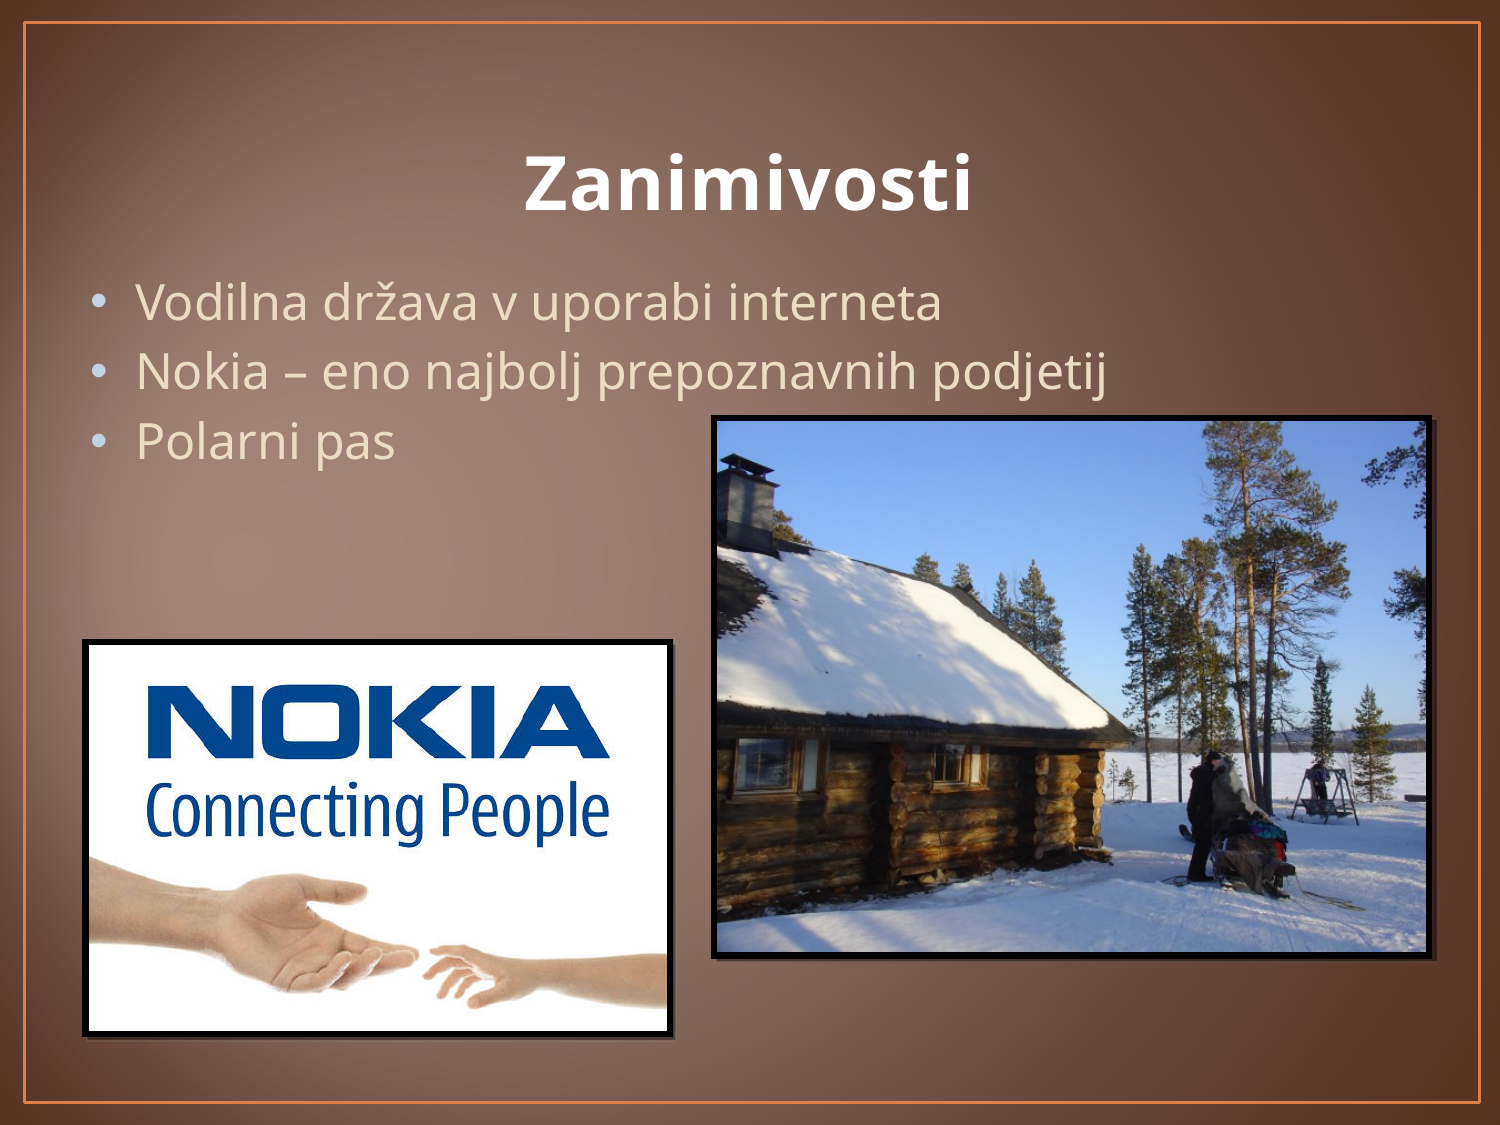

# Zanimivosti
Vodilna država v uporabi interneta
Nokia – eno najbolj prepoznavnih podjetij
Polarni pas